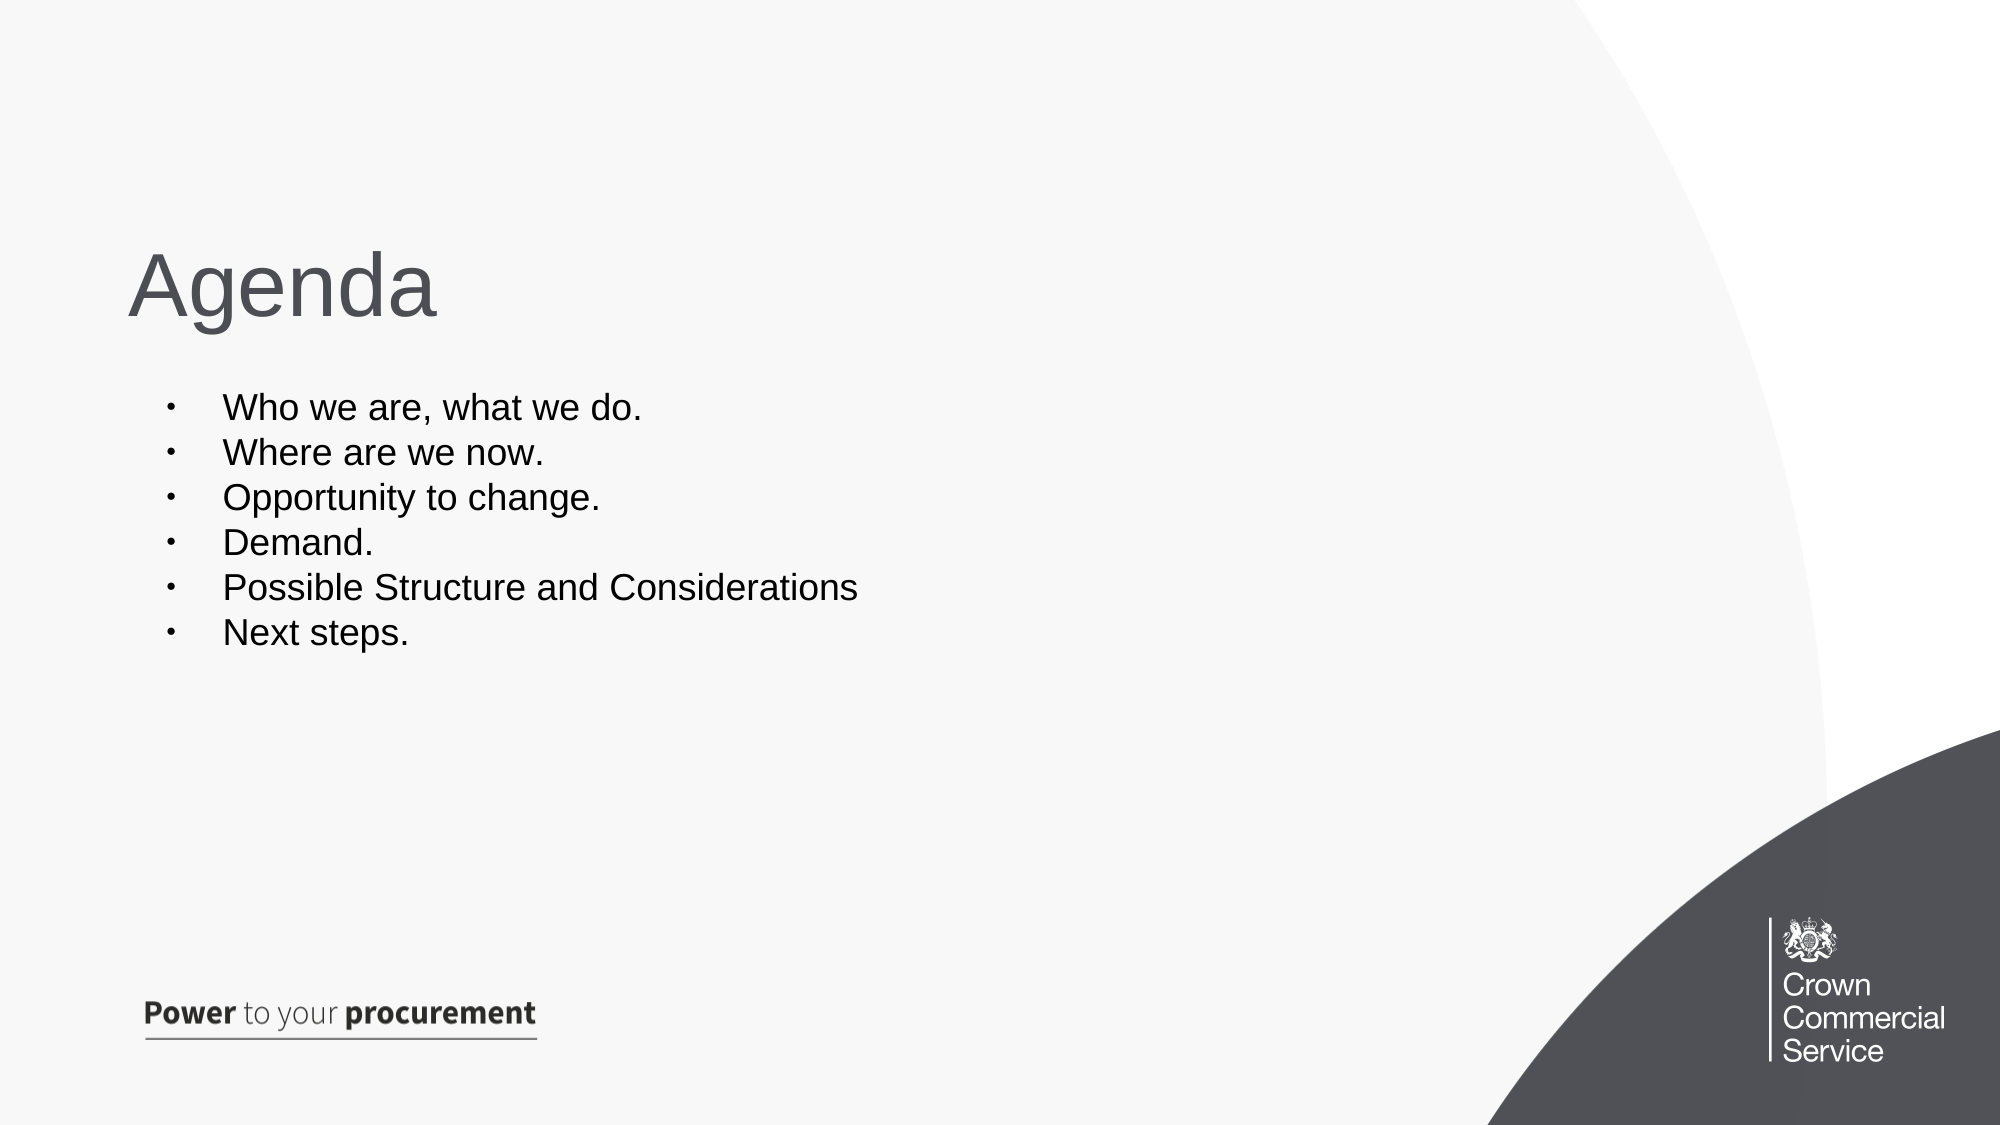

# Agenda
Who we are, what we do.
Where are we now.
Opportunity to change.
Demand.
Possible Structure and Considerations
Next steps.